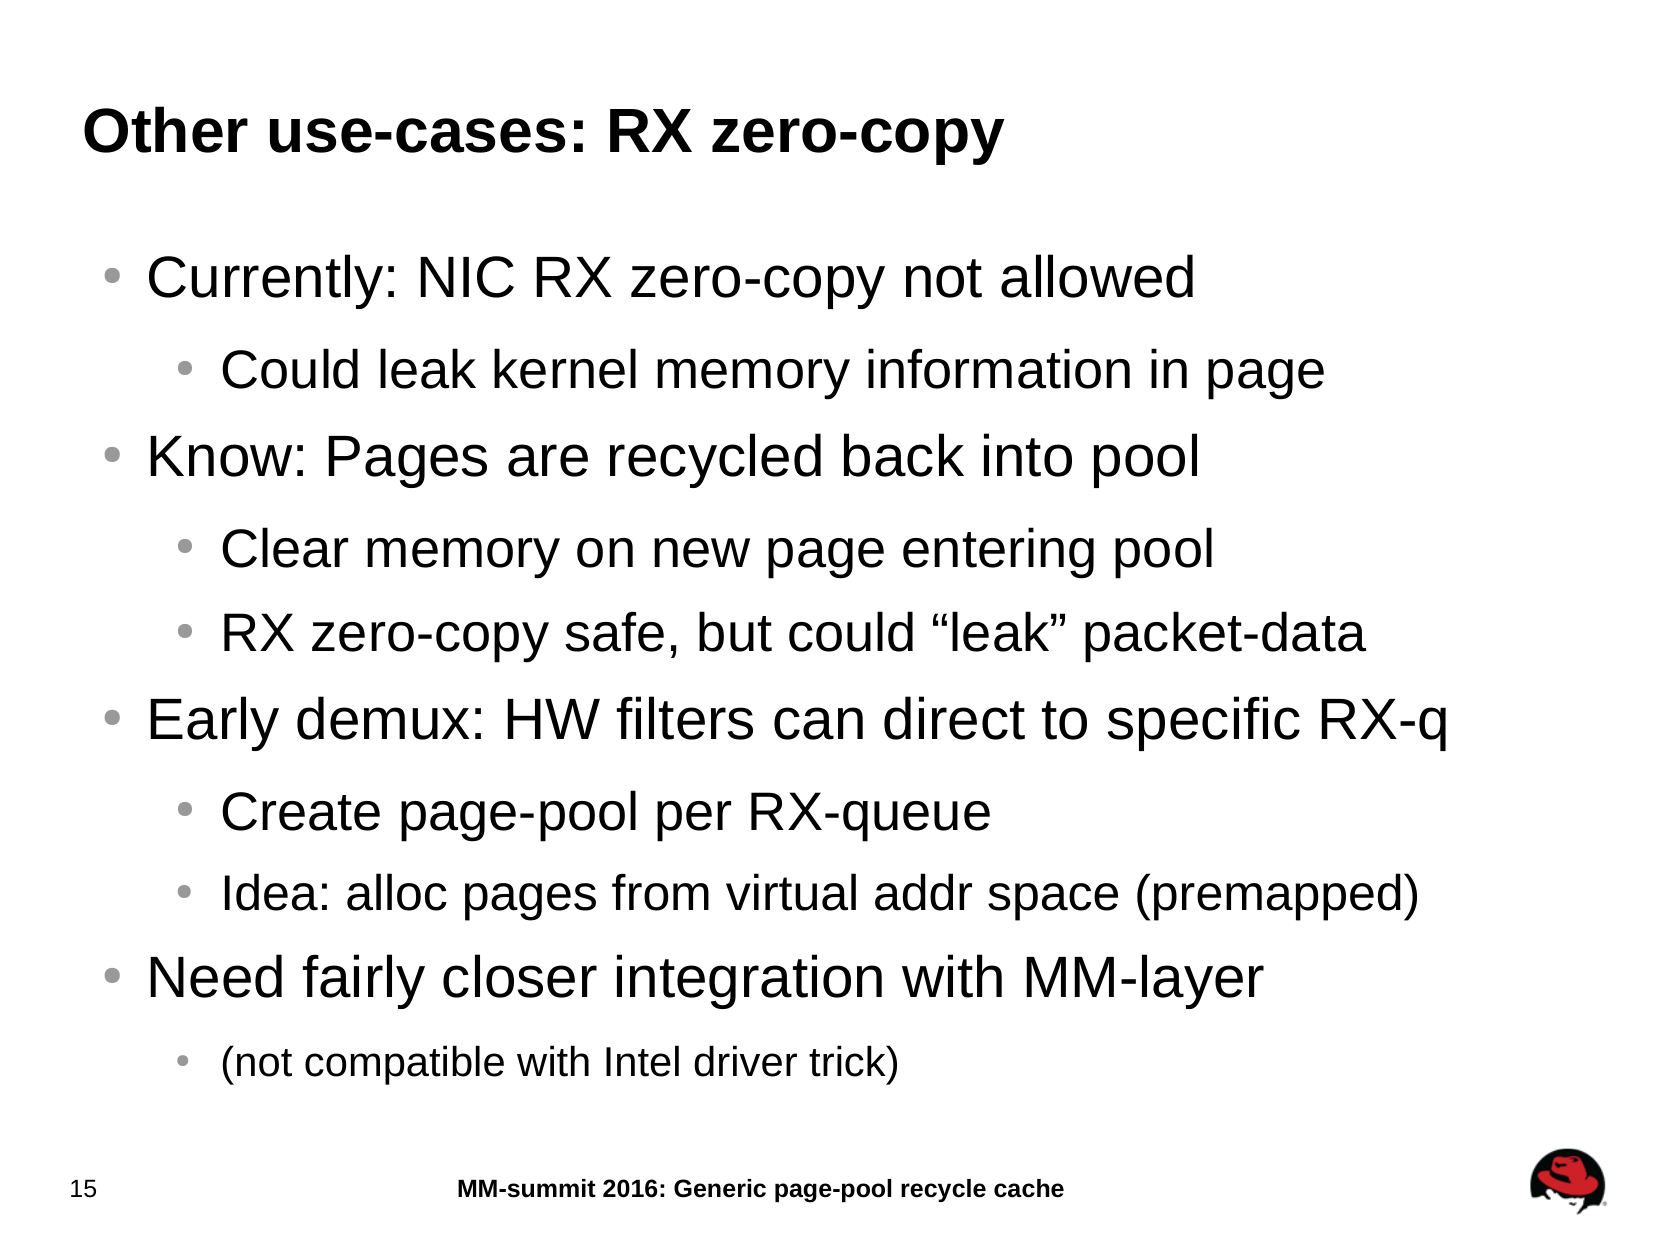

# Other use-cases: RX zero-copy
Currently: NIC RX zero-copy not allowed
Could leak kernel memory information in page
Know: Pages are recycled back into pool
Clear memory on new page entering pool
RX zero-copy safe, but could “leak” packet-data
Early demux: HW filters can direct to specific RX-q
Create page-pool per RX-queue
Idea: alloc pages from virtual addr space (premapped)
Need fairly closer integration with MM-layer
(not compatible with Intel driver trick)